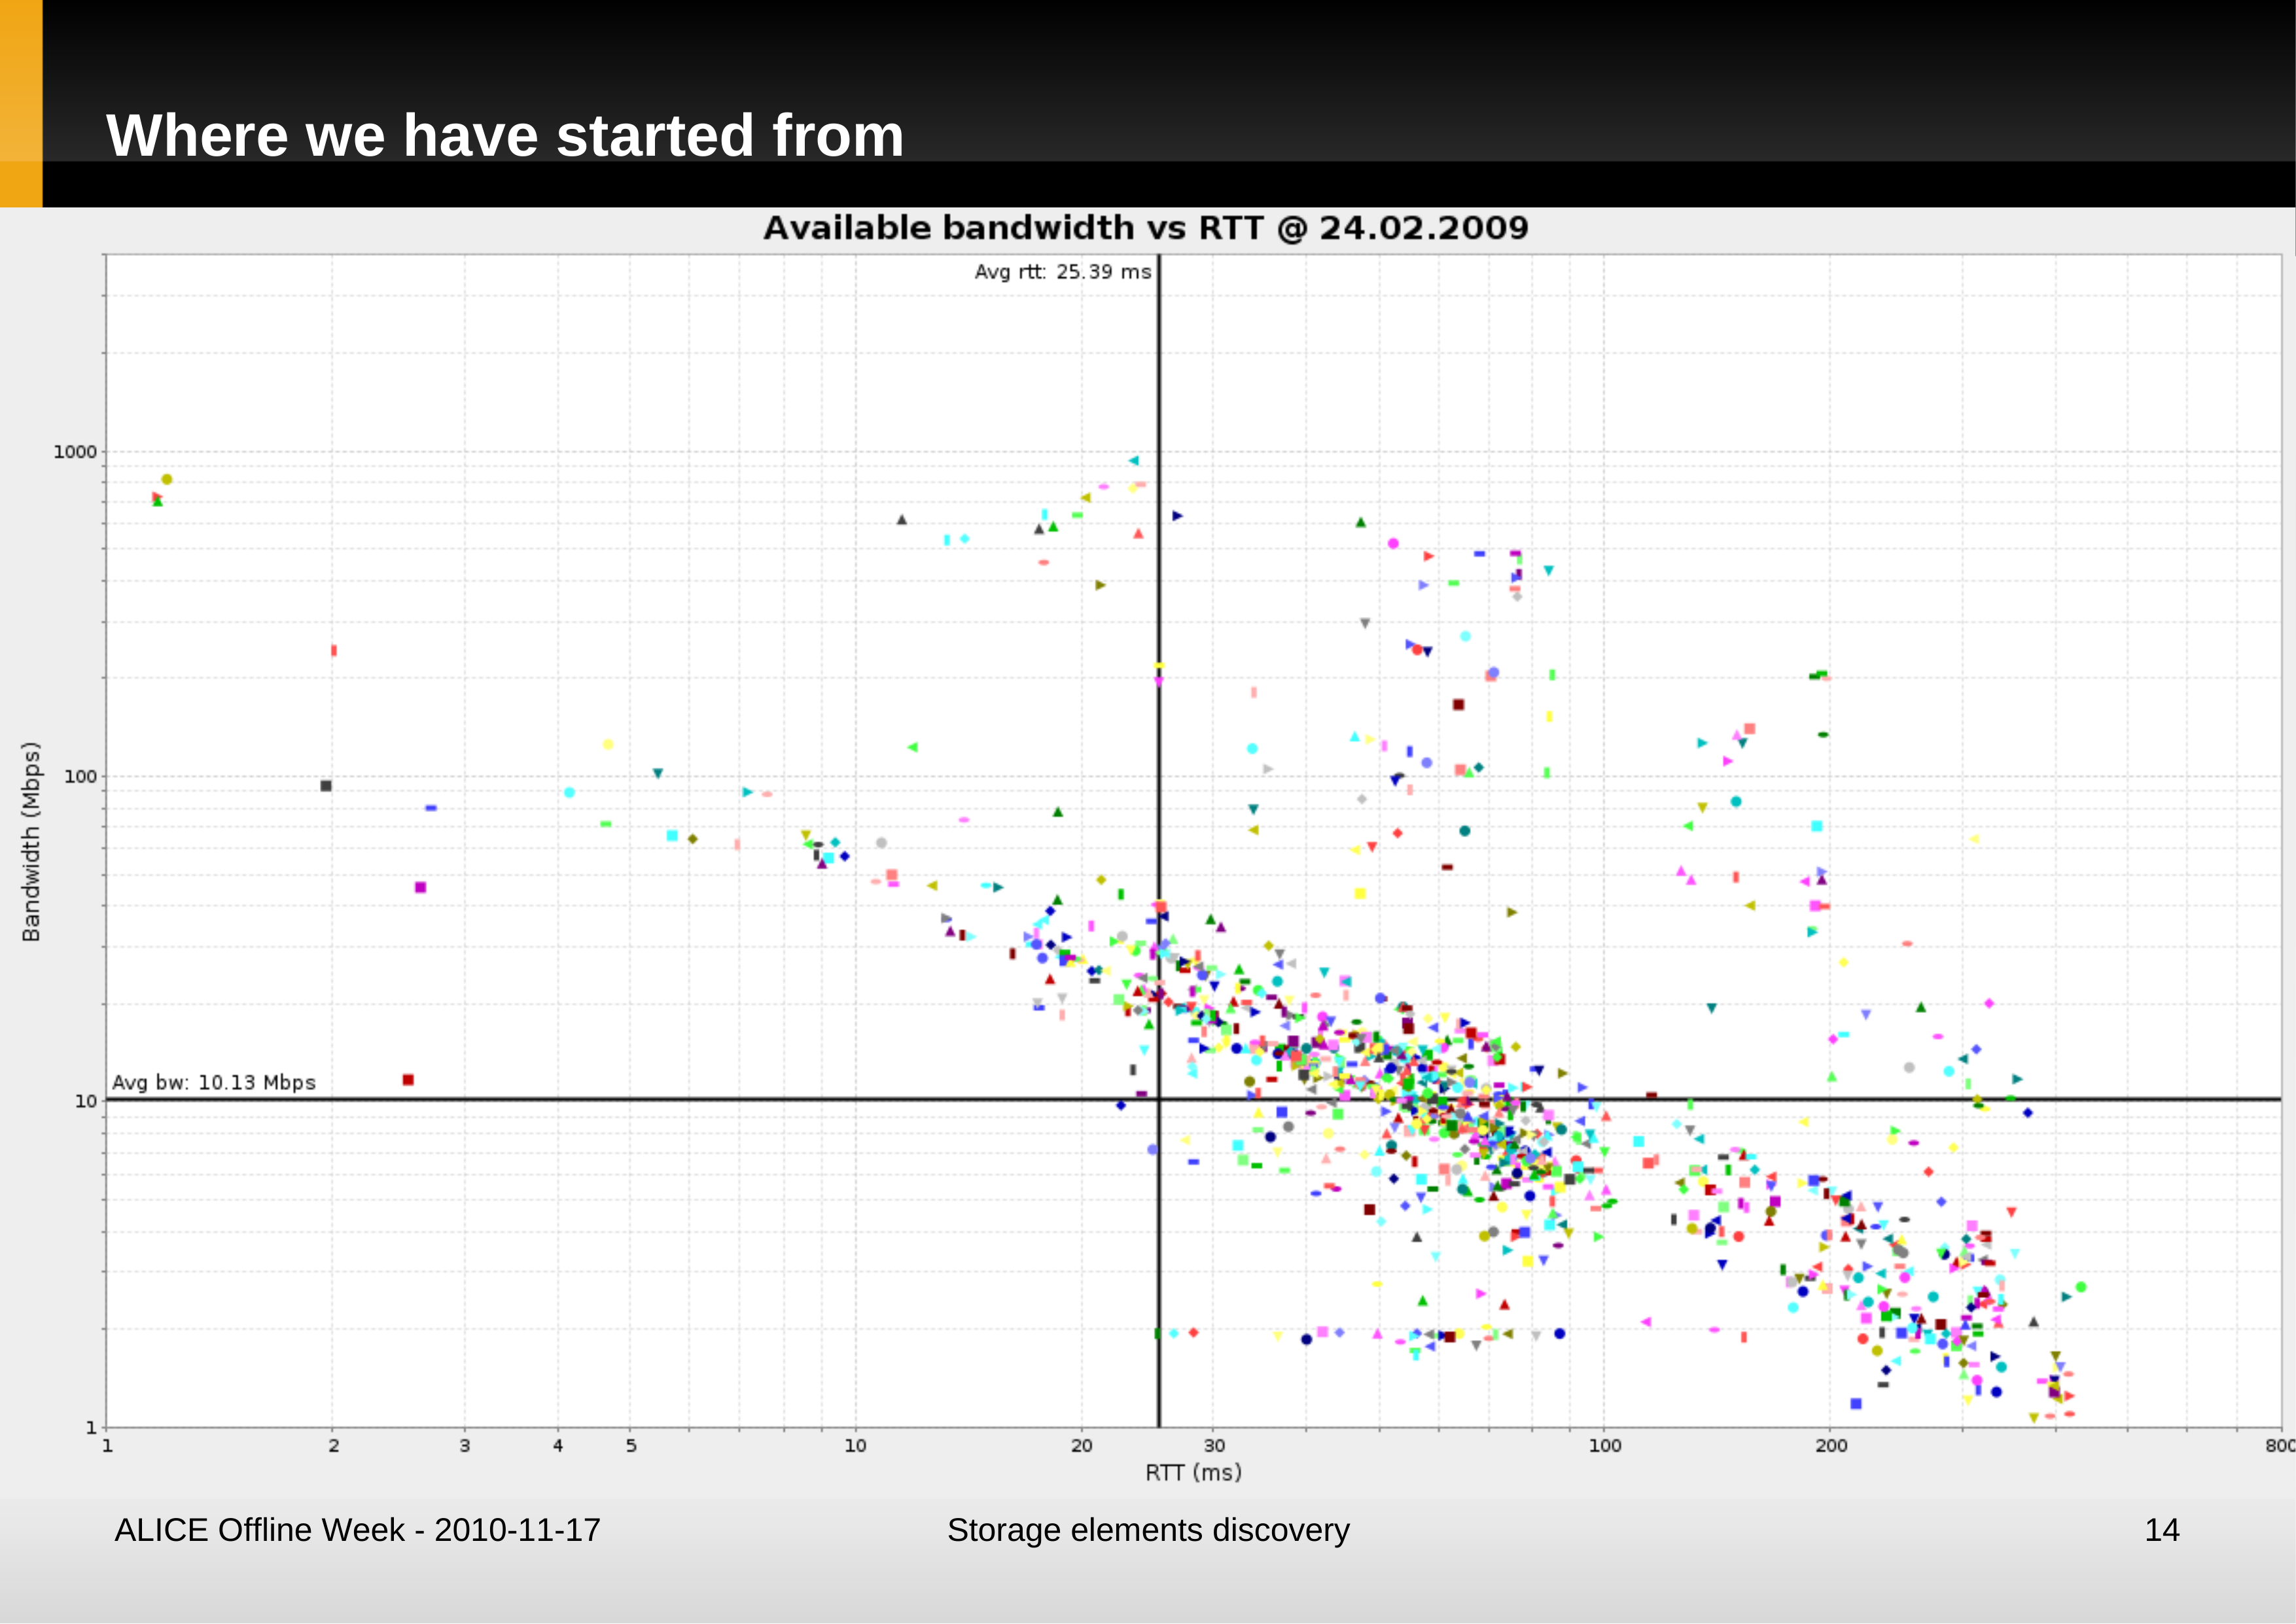

# Where we have started from
ALICE Offline Week - 2010-11-17
Storage elements discovery
14